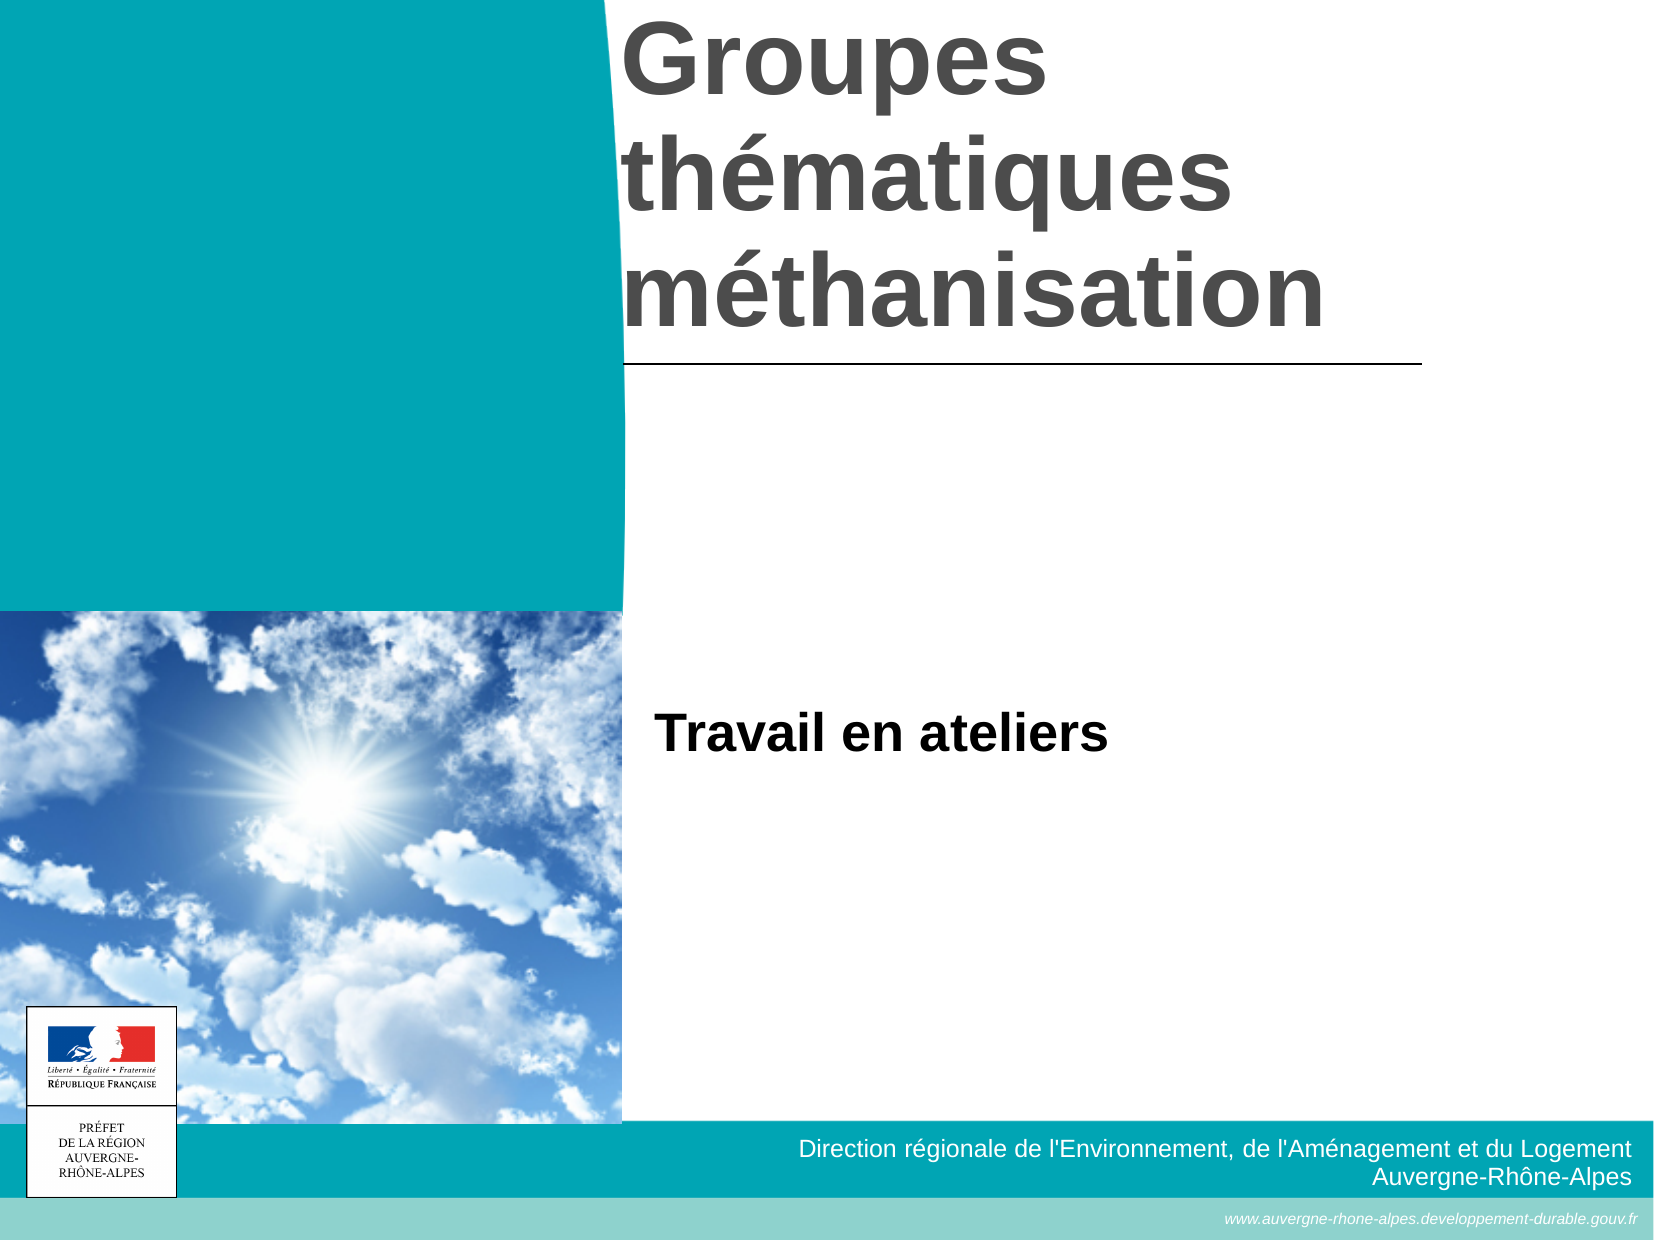

# Groupes thématiques méthanisation
Travail en ateliers